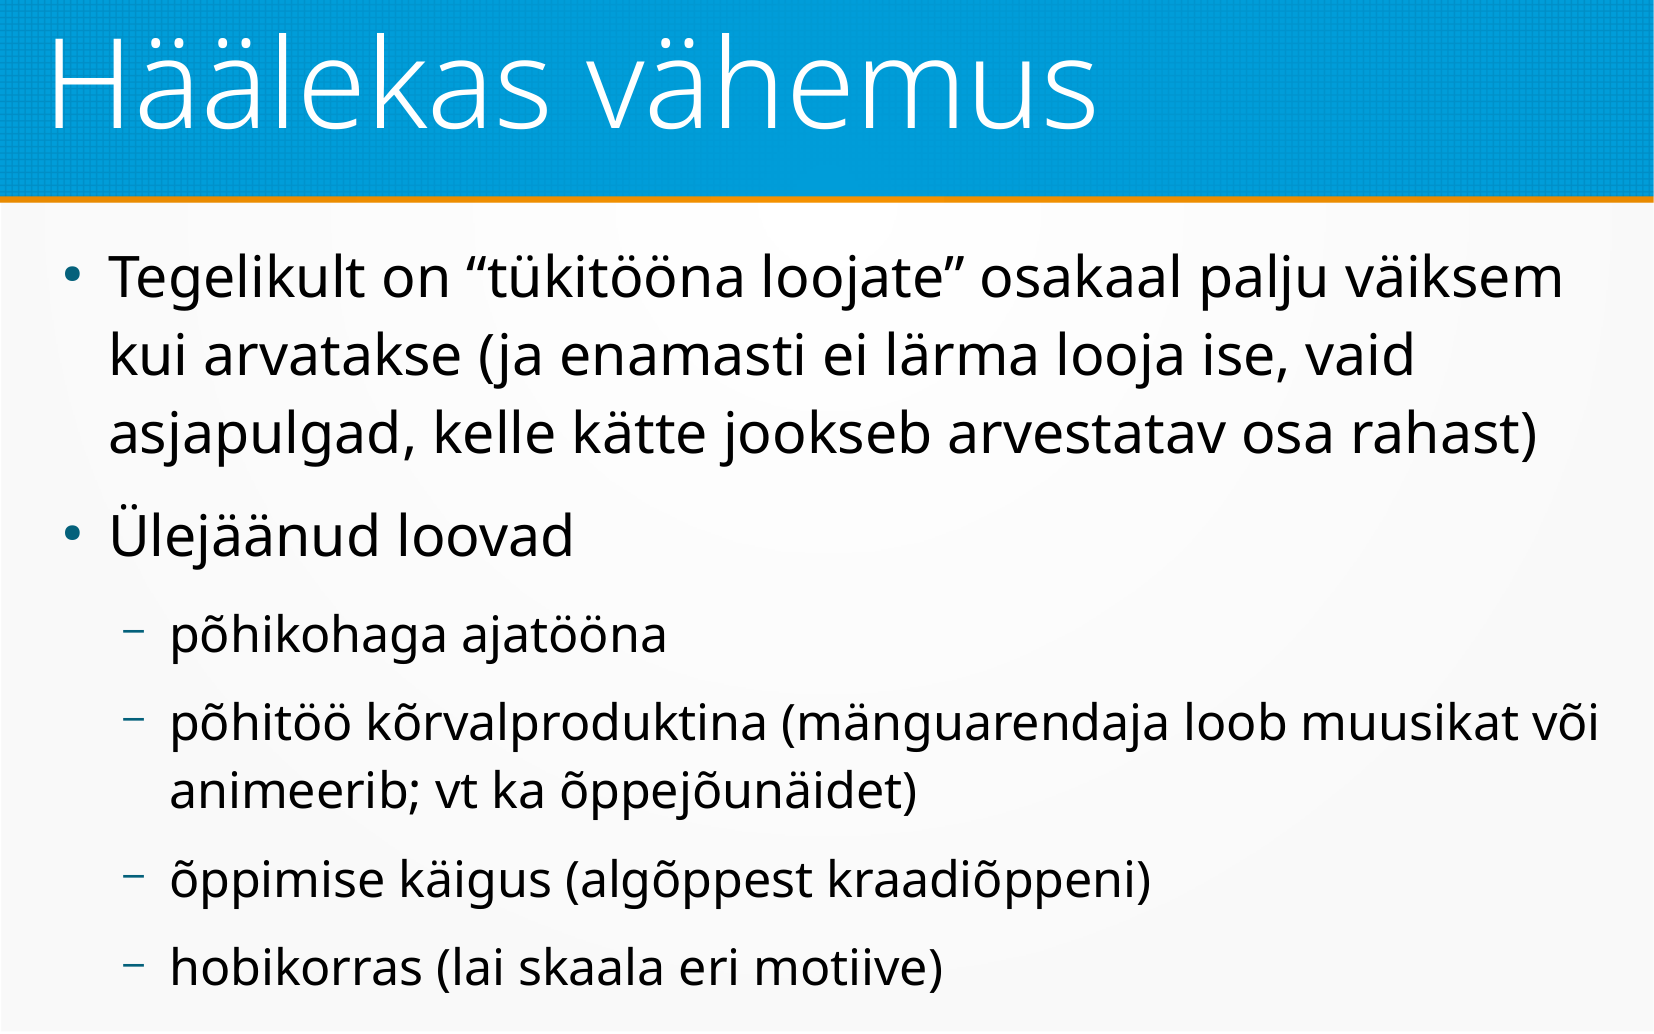

# Häälekas vähemus
Tegelikult on “tükitööna loojate” osakaal palju väiksem kui arvatakse (ja enamasti ei lärma looja ise, vaid asjapulgad, kelle kätte jookseb arvestatav osa rahast)
Ülejäänud loovad
põhikohaga ajatööna
põhitöö kõrvalproduktina (mänguarendaja loob muusikat või animeerib; vt ka õppejõunäidet)
õppimise käigus (algõppest kraadiõppeni)
hobikorras (lai skaala eri motiive)